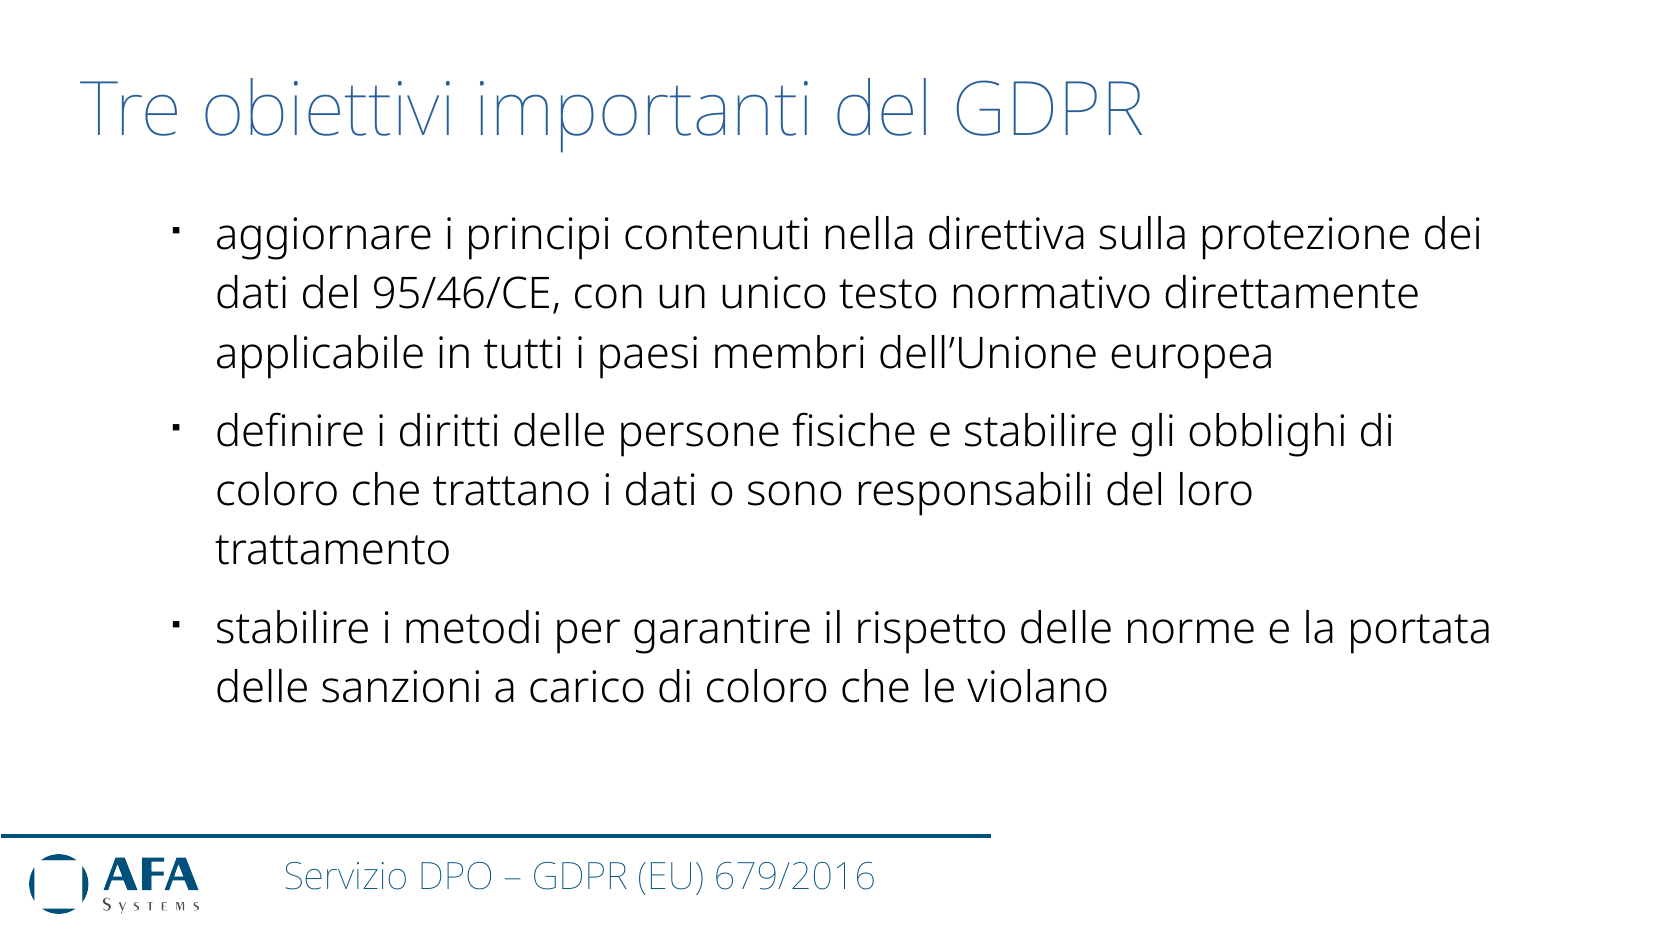

# Tre obiettivi importanti del GDPR
aggiornare i principi contenuti nella direttiva sulla protezione dei dati del 95/46/CE, con un unico testo normativo direttamente applicabile in tutti i paesi membri dell’Unione europea
definire i diritti delle persone fisiche e stabilire gli obblighi di coloro che trattano i dati o sono responsabili del loro trattamento
stabilire i metodi per garantire il rispetto delle norme e la portata delle sanzioni a carico di coloro che le violano